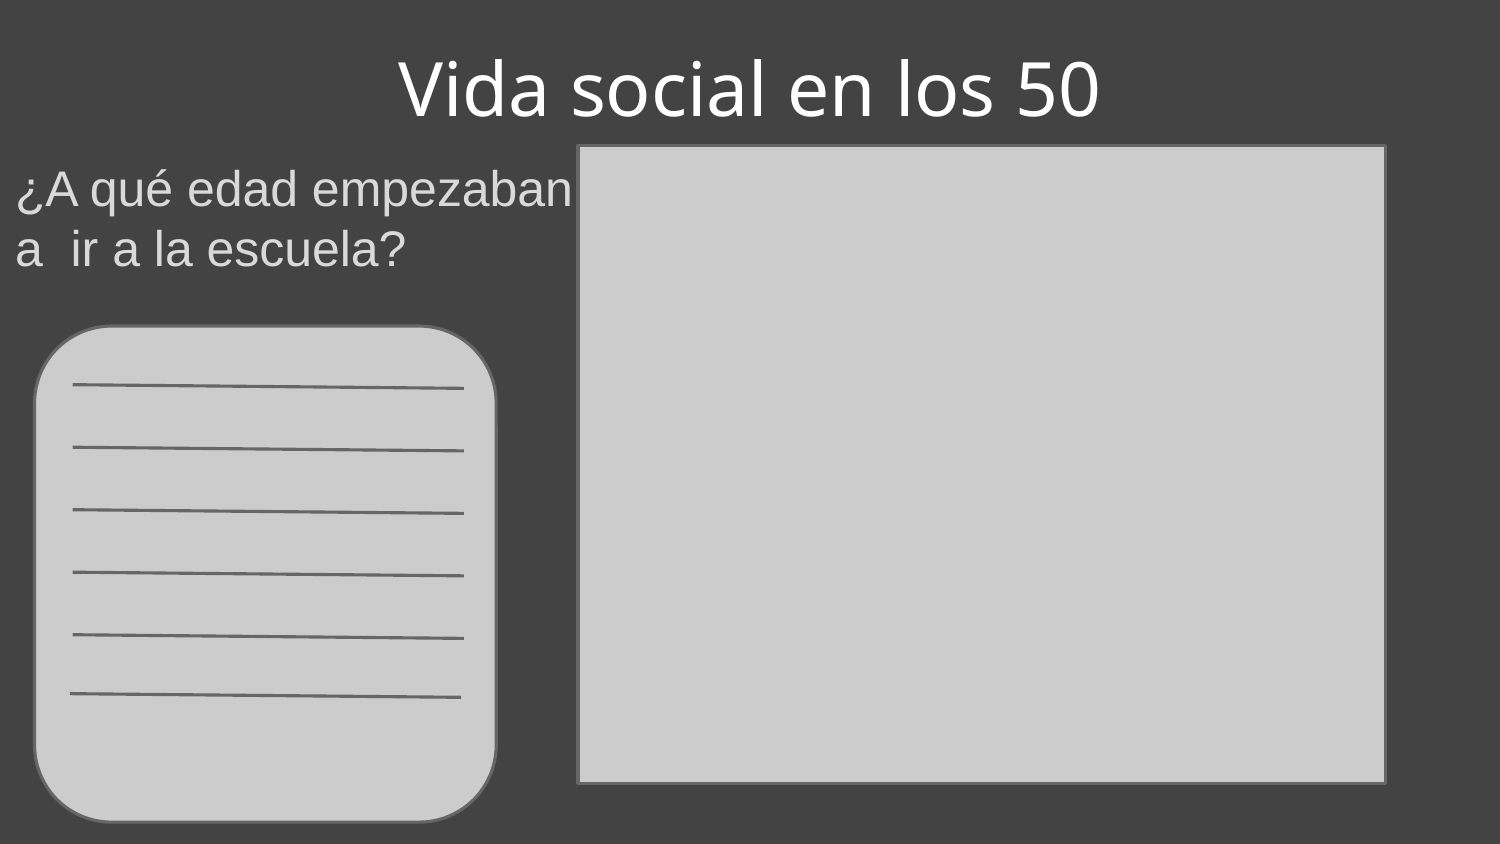

Vida social en los 50
¿A qué edad empezaban a ir a la escuela?